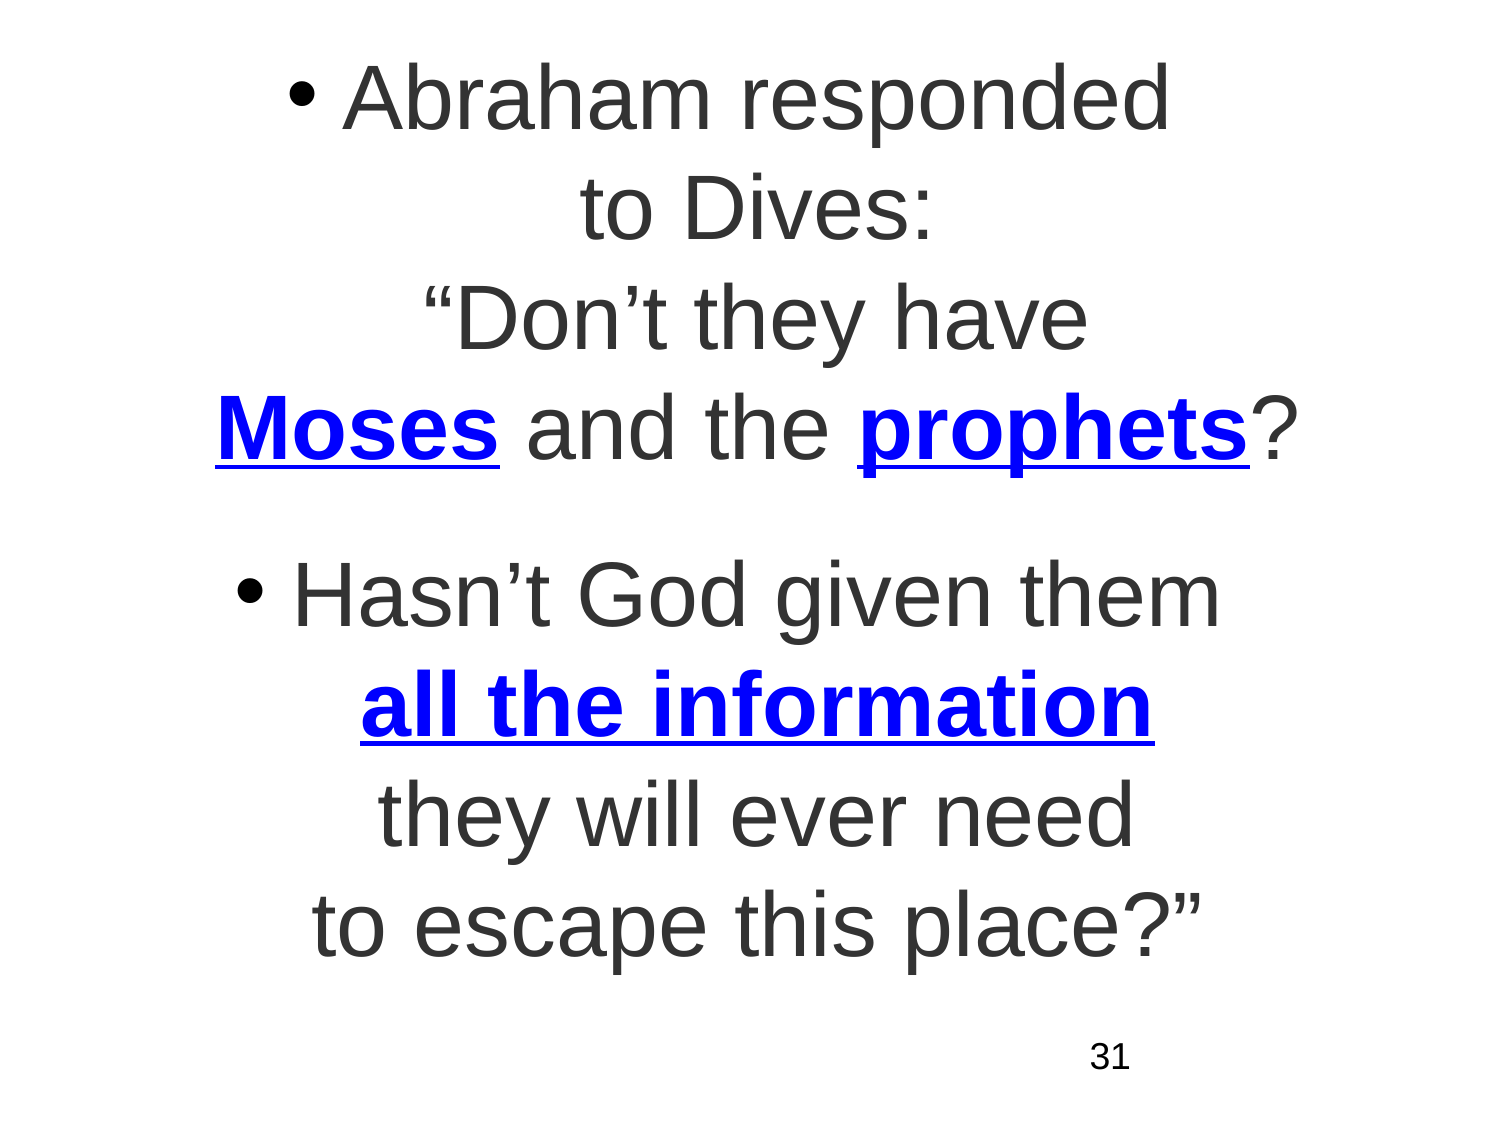

# Abraham responded to Dives: “Don’t they have Moses and the prophets?
Hasn’t God given them
all the information
they will ever need
to escape this place?”
31